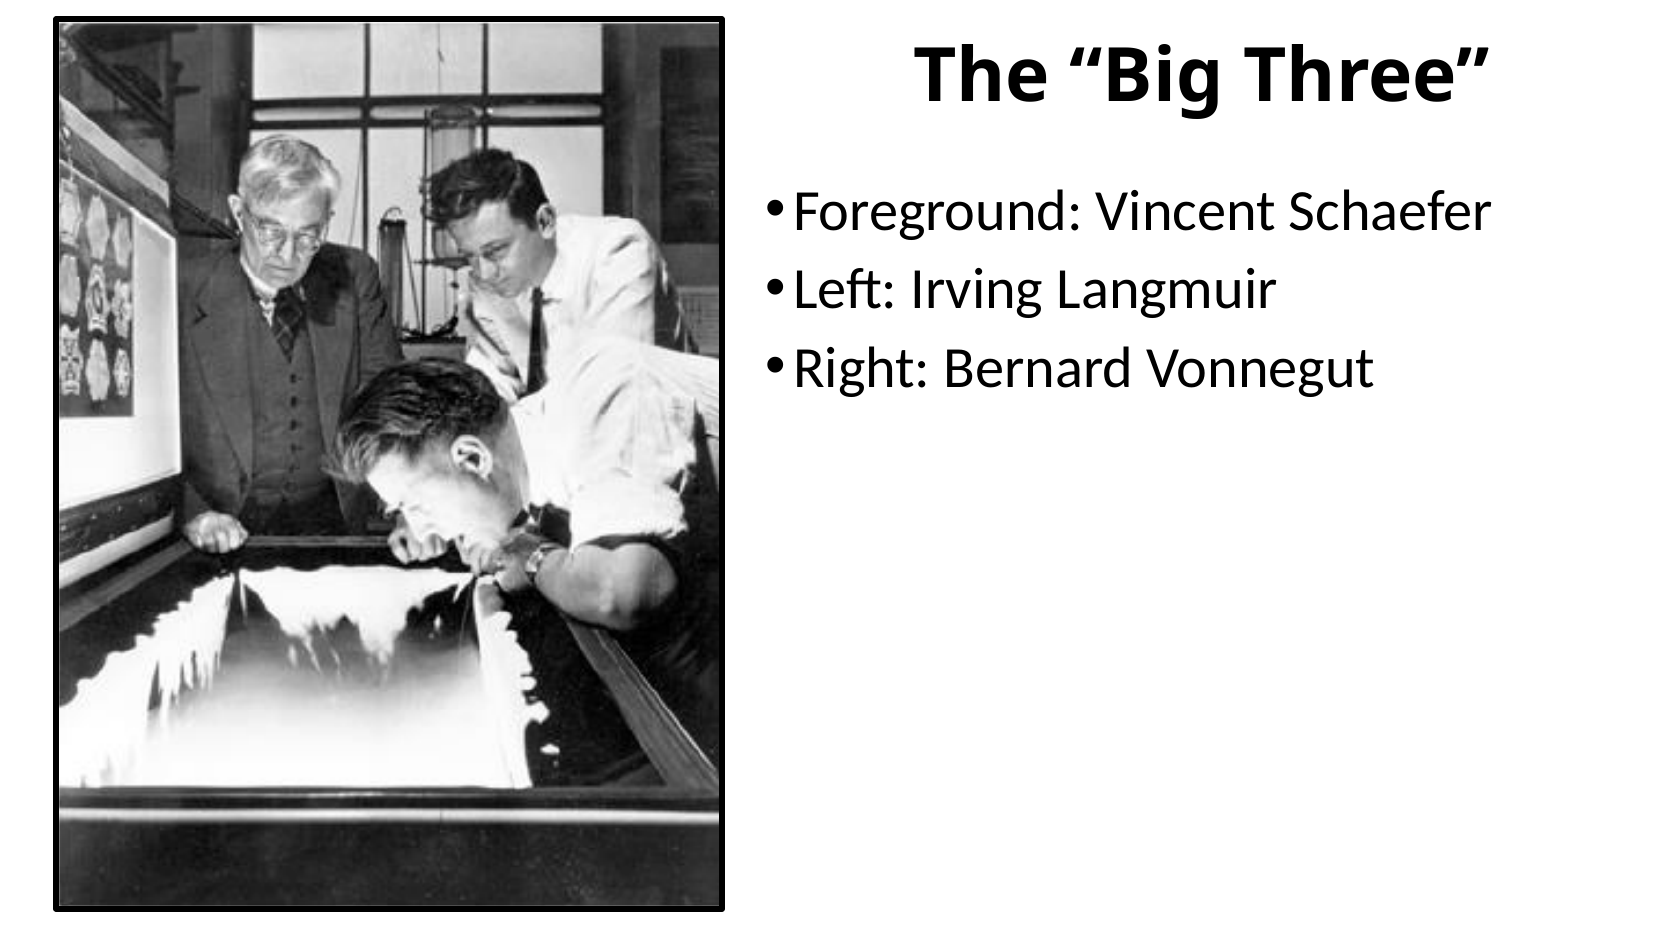

# The “Big Three”
Foreground: Vincent Schaefer
Left: Irving Langmuir
Right: Bernard Vonnegut